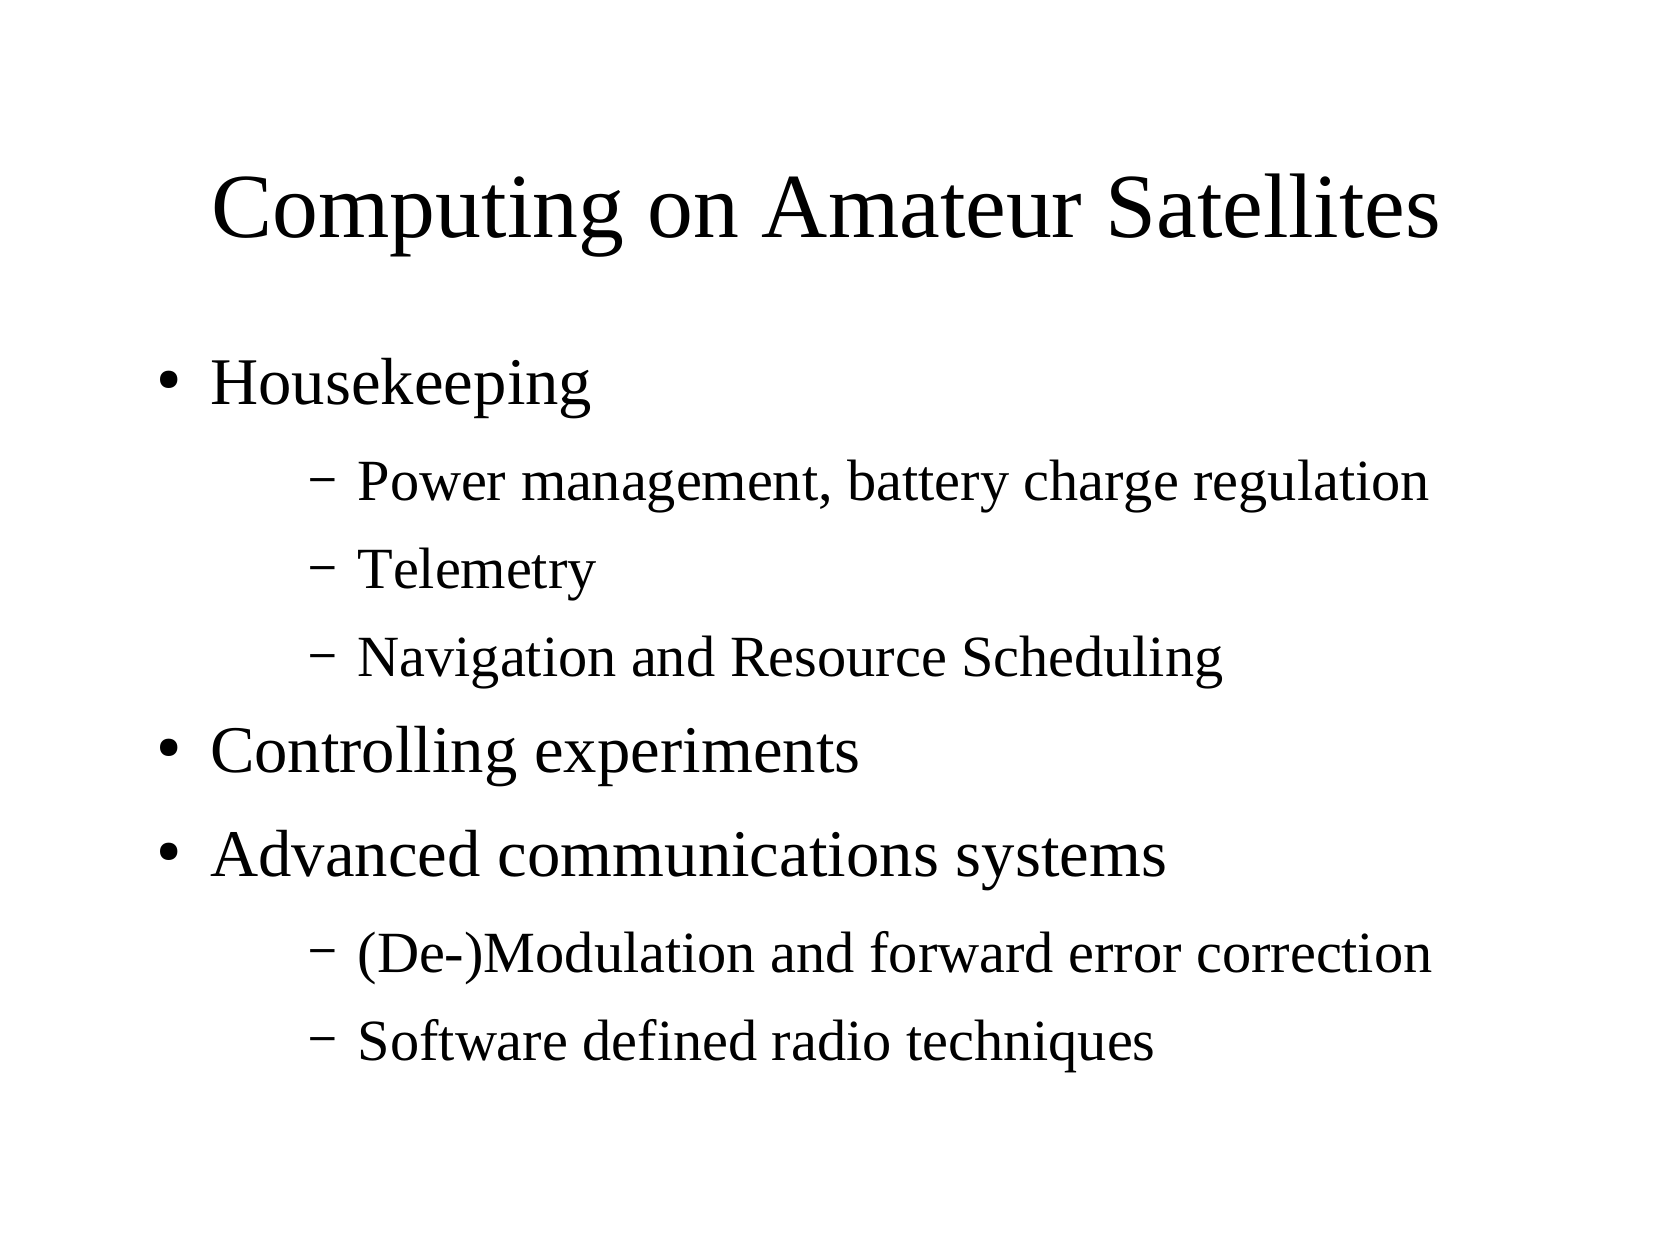

# Computing on Amateur Satellites
Housekeeping
Power management, battery charge regulation
Telemetry
Navigation and Resource Scheduling
Controlling experiments
Advanced communications systems
(De-)Modulation and forward error correction
Software defined radio techniques